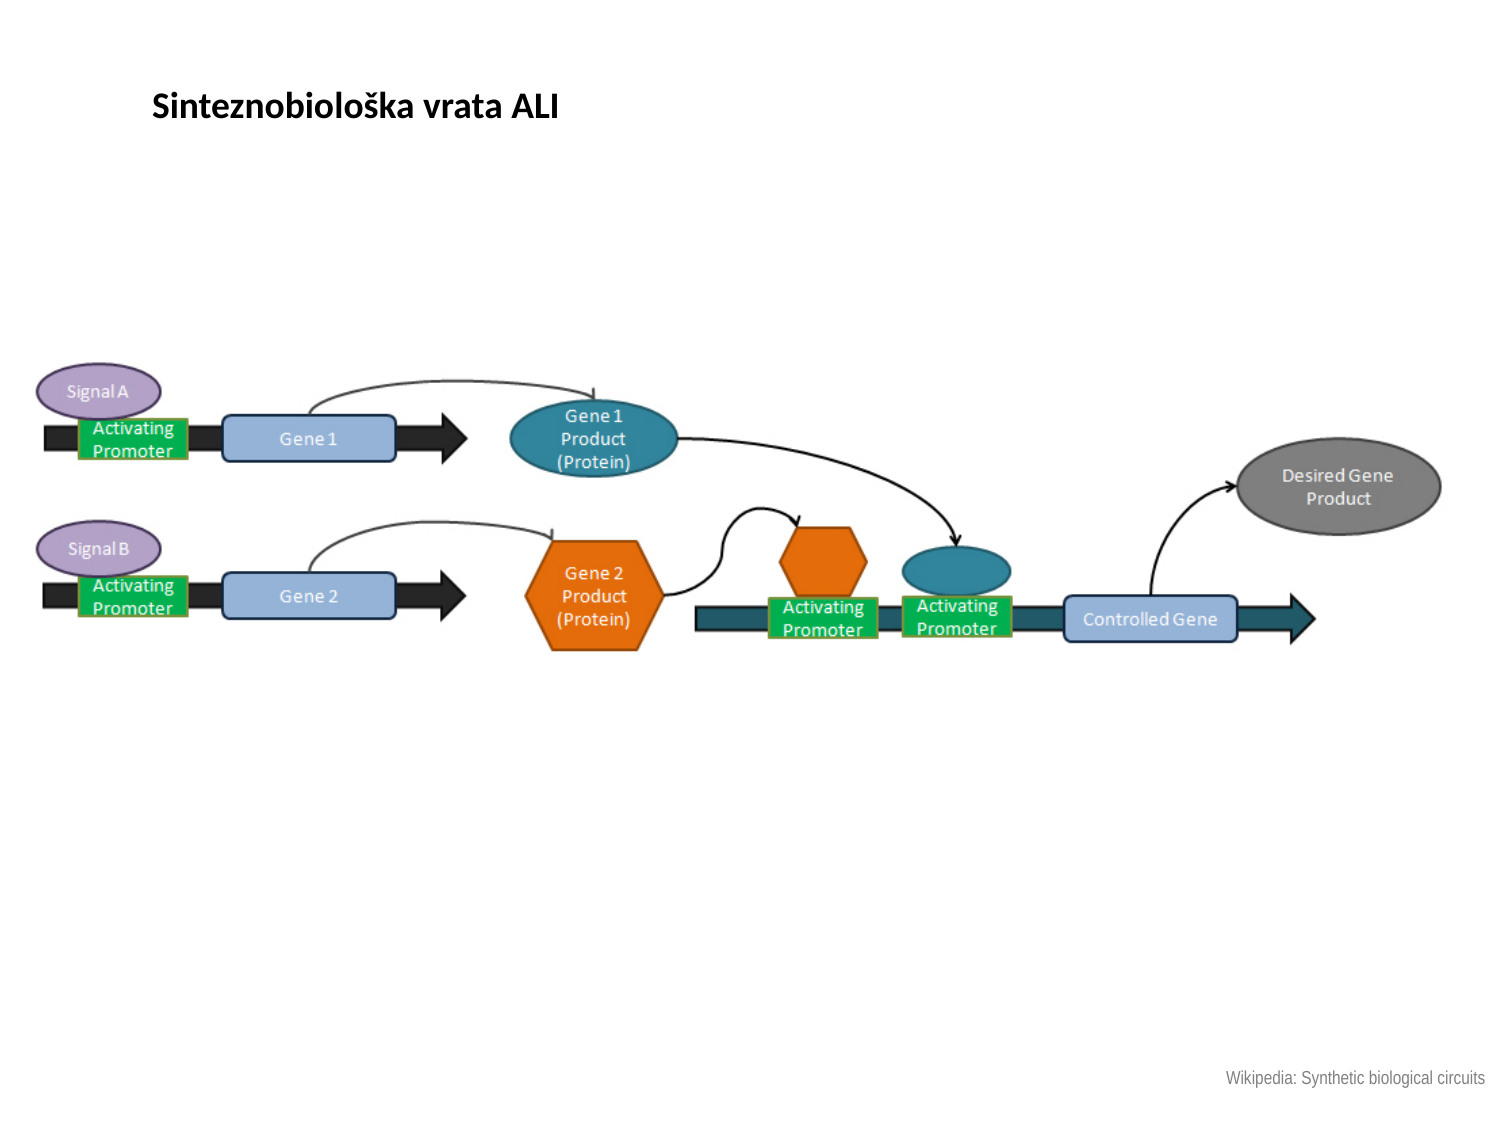

Sinteznobiološka vrata ALI
Wikipedia: Synthetic biological circuits